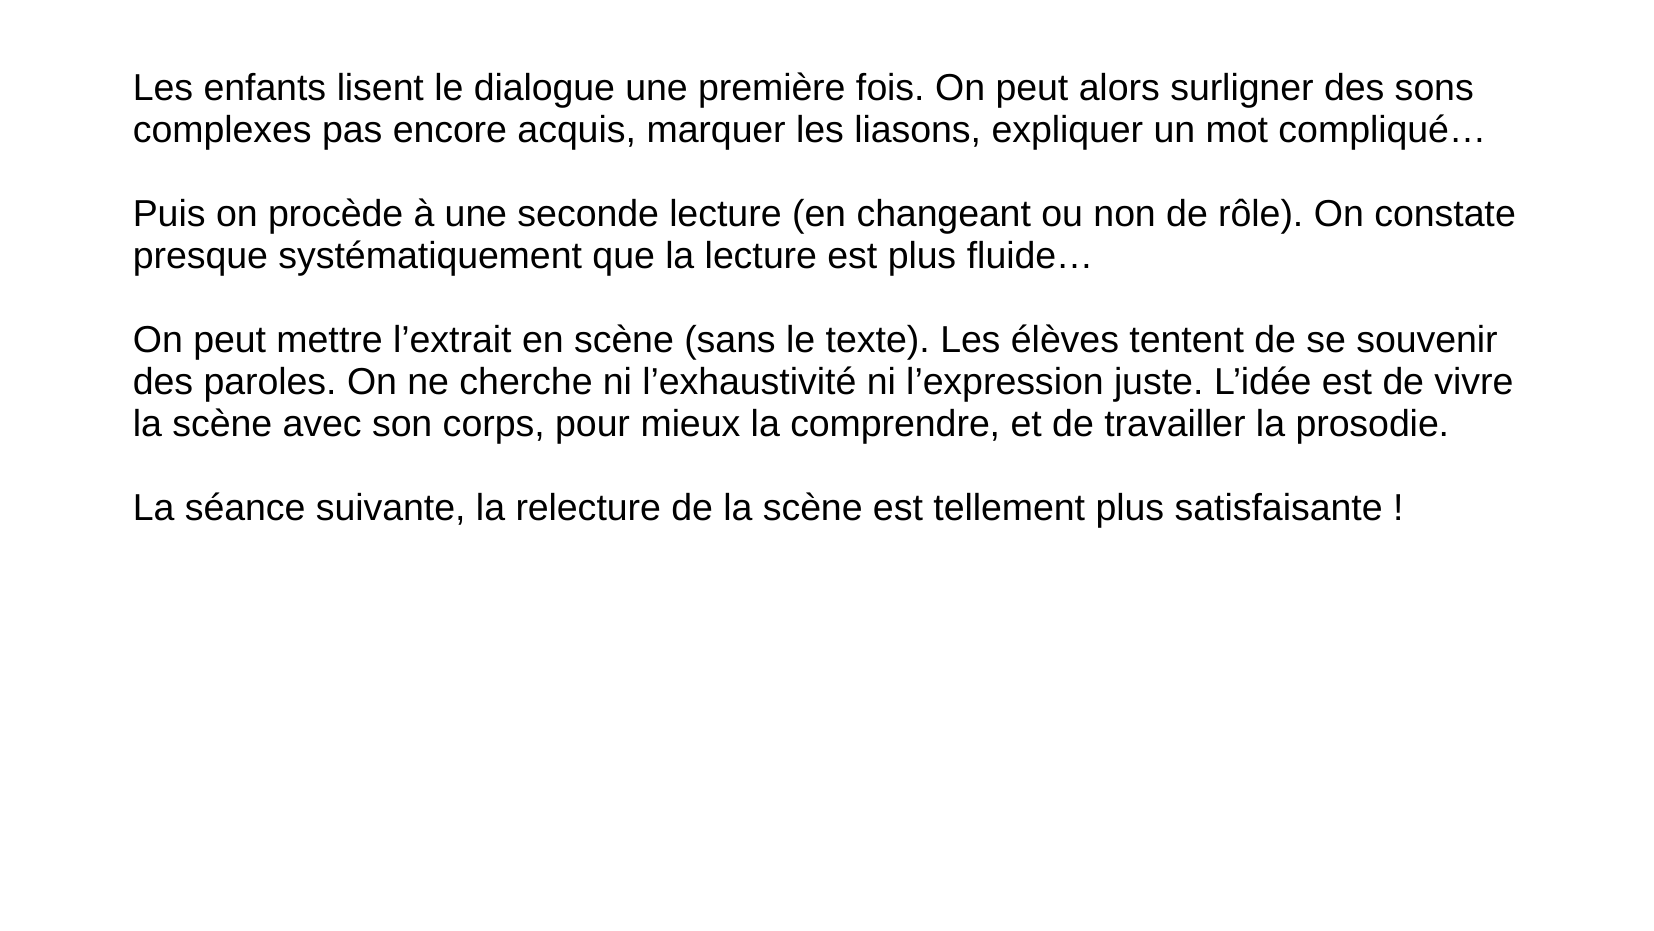

Les enfants lisent le dialogue une première fois. On peut alors surligner des sons complexes pas encore acquis, marquer les liasons, expliquer un mot compliqué…
Puis on procède à une seconde lecture (en changeant ou non de rôle). On constate presque systématiquement que la lecture est plus fluide…
On peut mettre l’extrait en scène (sans le texte). Les élèves tentent de se souvenir des paroles. On ne cherche ni l’exhaustivité ni l’expression juste. L’idée est de vivre la scène avec son corps, pour mieux la comprendre, et de travailler la prosodie.
La séance suivante, la relecture de la scène est tellement plus satisfaisante !